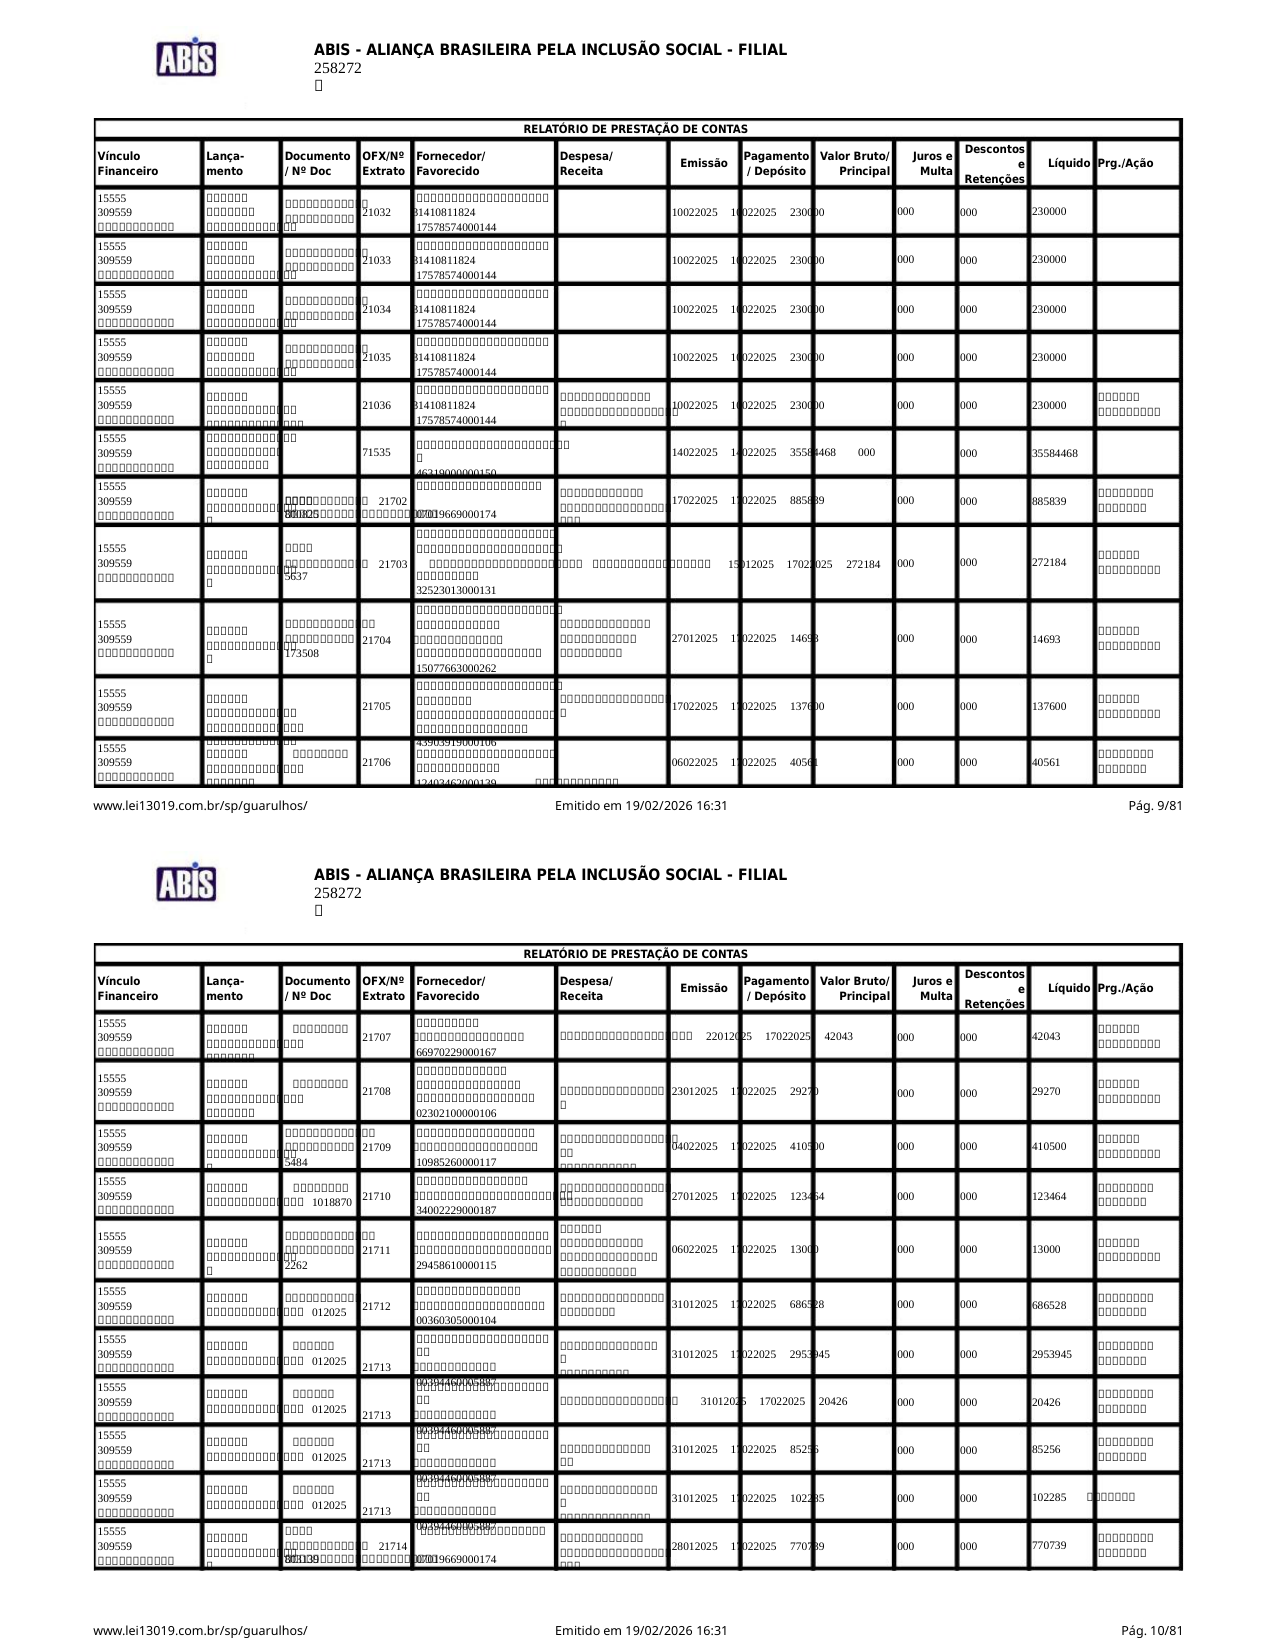

ABIS - ALIANÇA BRASILEIRA PELA INCLUSÃO SOCIAL - FILIAL


RELATÓRIO DE PRESTAÇÃO DE CONTAS
Descontos
e
Retenções
Vínculo
Financeiro
Lança-
mento
Documento
/ Nº Doc
OFX/Nº
Extrato
Fornecedor/
Favorecido
Despesa/
Receita
Pagamento
/ Depósito
Valor Bruto/
Principal
Juros e
Multa
Emissão
Líquido Prg./Ação







 



  
  
  
  
  
















 




















 










 







 

 
 









 


   




  






  






      

















 















  



 




 
 





  
  









 
 
 
 


www.lei13019.com.br/sp/guarulhos/
Emitido em 19/02/2026 16:31
Pág. 9/81
ABIS - ALIANÇA BRASILEIRA PELA INCLUSÃO SOCIAL - FILIAL


RELATÓRIO DE PRESTAÇÃO DE CONTAS
Descontos
e
Retenções
Vínculo
Financeiro
Lança-
mento
Documento
/ Nº Doc
OFX/Nº
Extrato
Fornecedor/
Favorecido
Despesa/
Receita
Pagamento
/ Depósito
Valor Bruto/
Principal
Juros e
Multa
Emissão
Líquido Prg./Ação




 

 
 


   










 
 




  










 







  
  










 

 
 












 








  







 


 





  
  



















 

 
 








 

 
 


   




 

 
 



  
  
  





 

 
 


 



 
  









www.lei13019.com.br/sp/guarulhos/
Emitido em 19/02/2026 16:31
Pág. 10/81